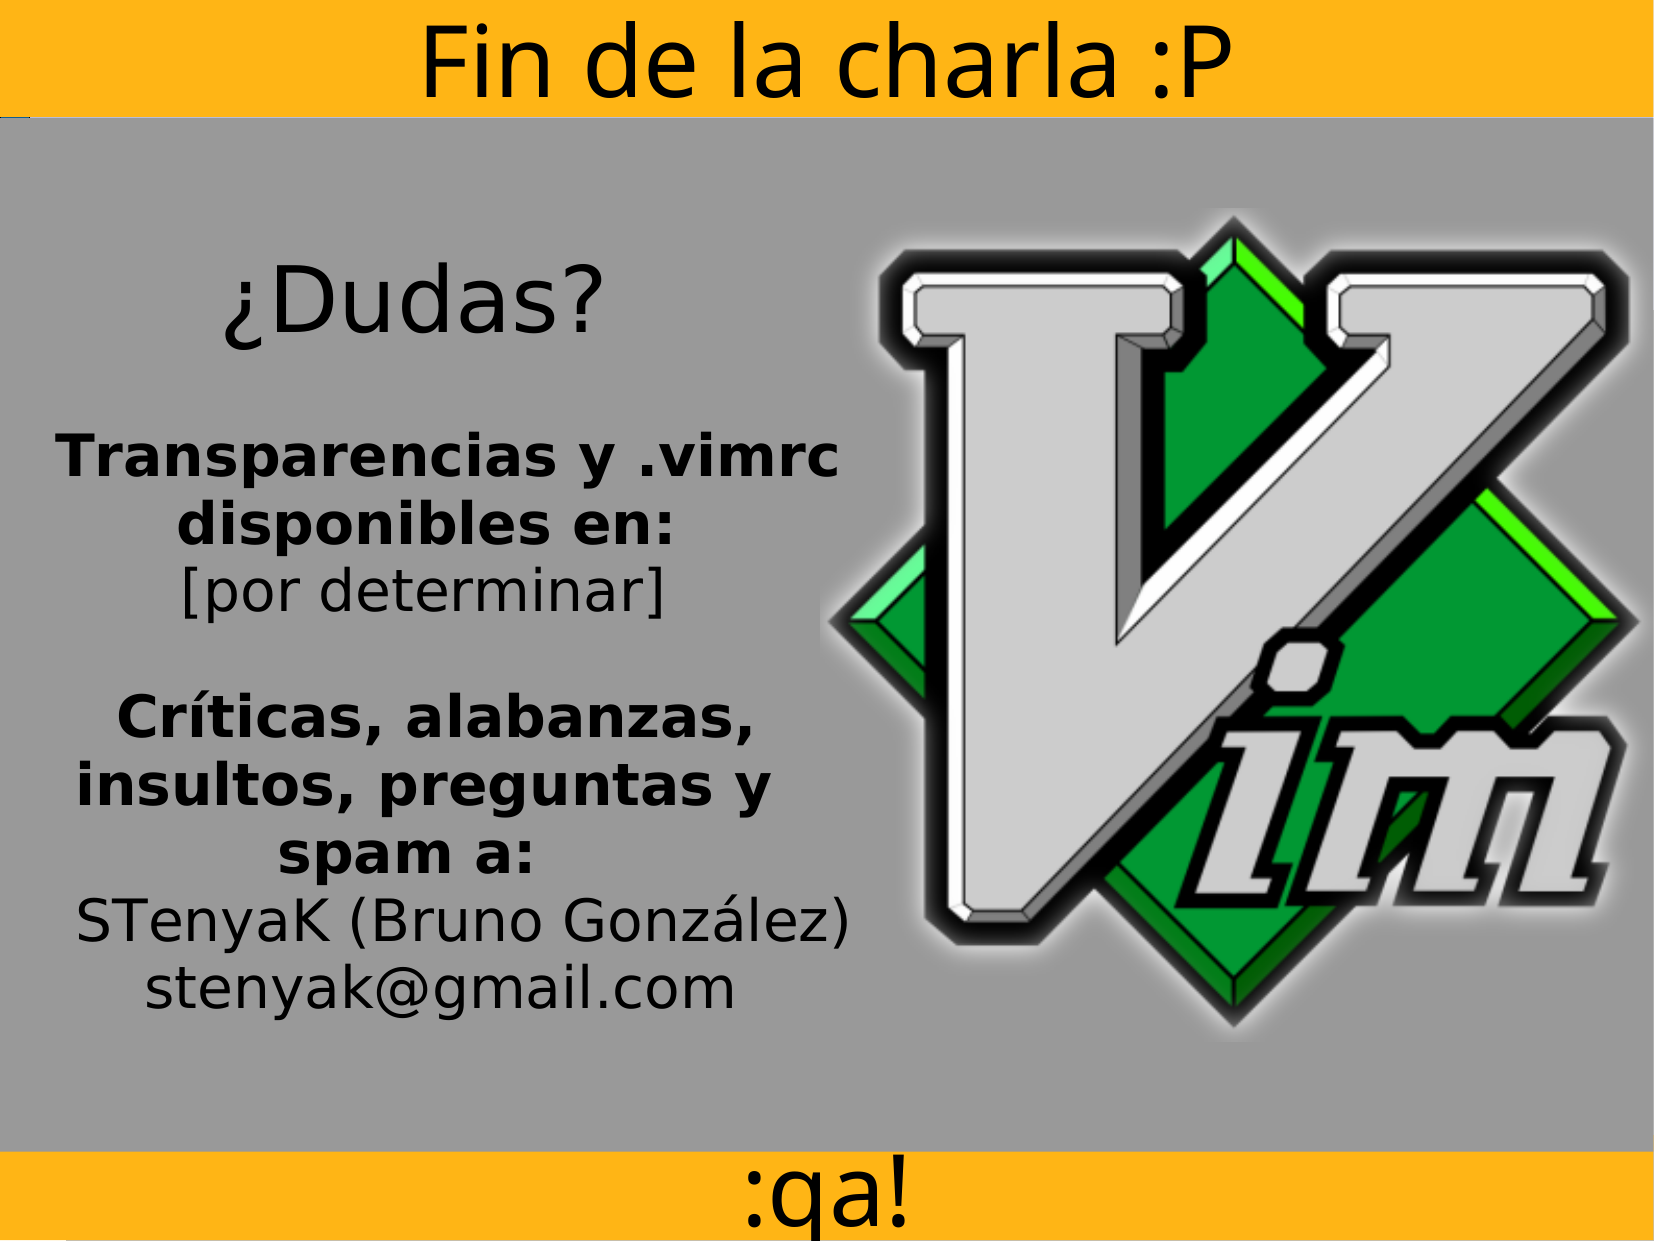

Fin de la charla :P
 ¿Dudas?
 Transparencias y .vimrc
 disponibles en:
 [por determinar]
 Críticas, alabanzas,
 insultos, preguntas y
 spam a:
 STenyaK (Bruno González)
 stenyak@gmail.com
fdsfsdffsd
:qa!